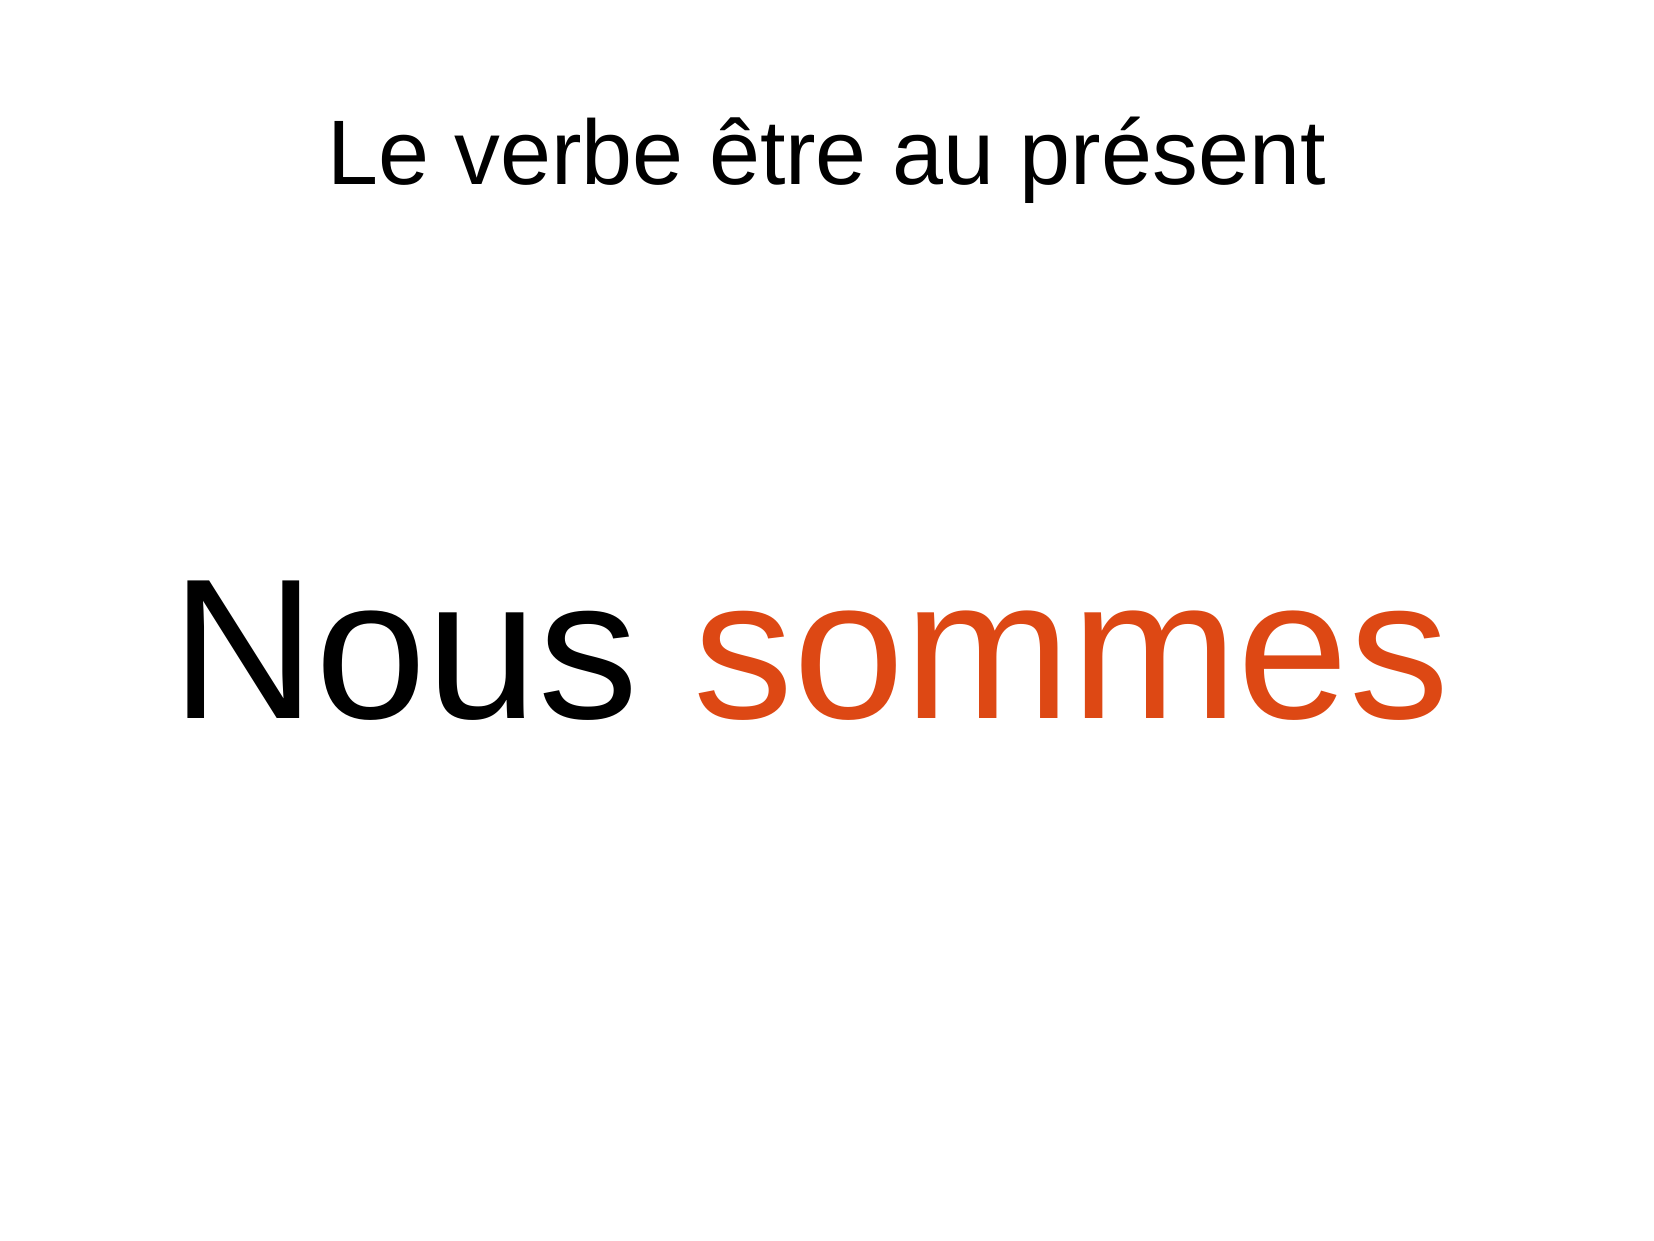

# Le verbe être au présent
Nous sommes